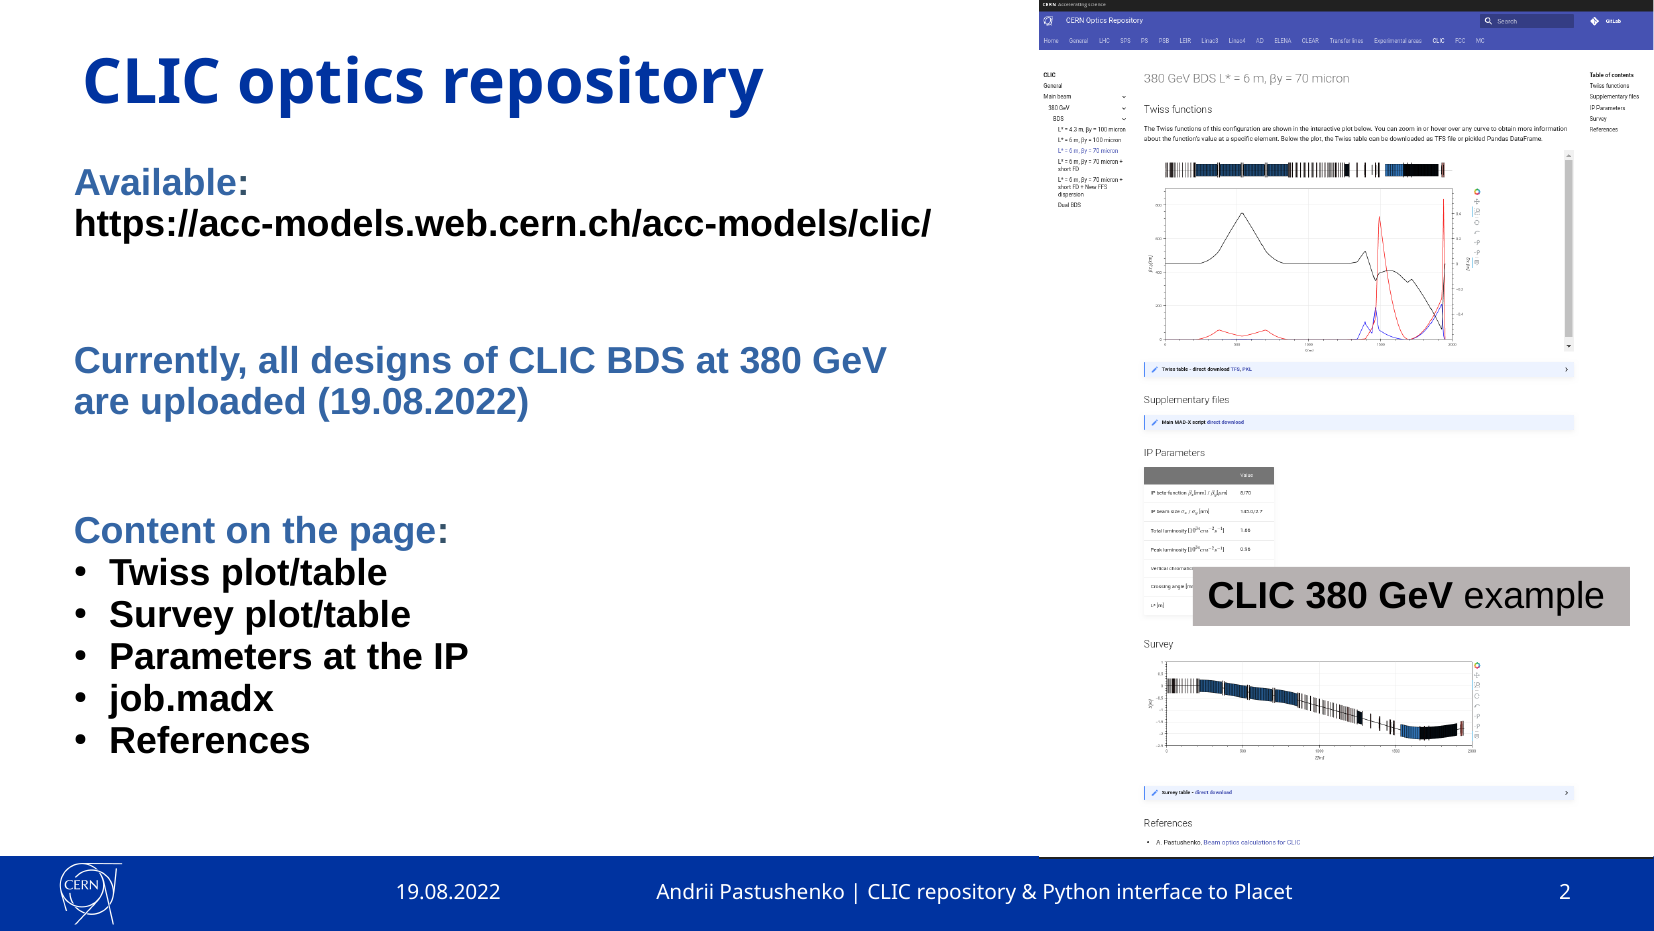

# CLIC optics repository
Available:
https://acc-models.web.cern.ch/acc-models/clic/
Currently, all designs of CLIC BDS at 380 GeV are uploaded (19.08.2022)
Content on the page:
Twiss plot/table
Survey plot/table
Parameters at the IP
job.madx
References
CLIC 380 GeV example
19.08.2022
Andrii Pastushenko | CLIC repository & Python interface to Placet
2